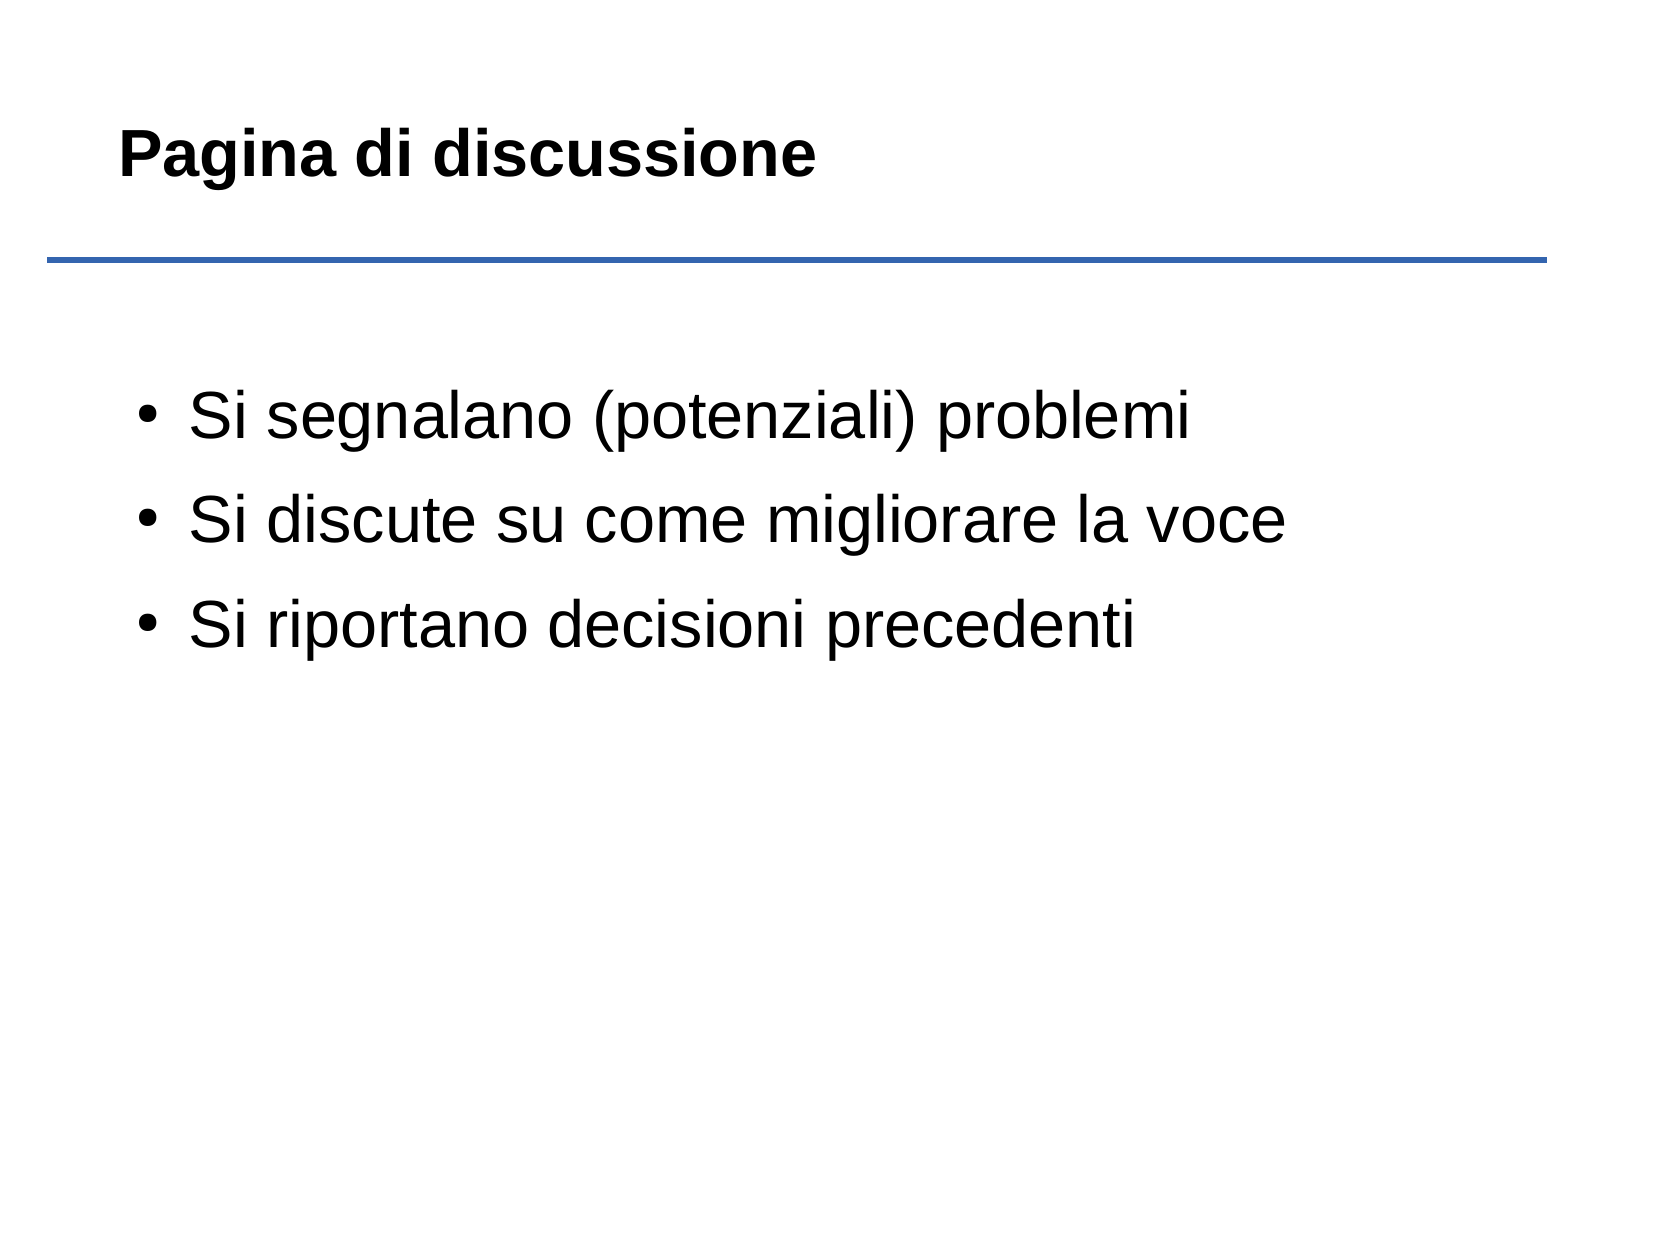

# Pagina di discussione
Si segnalano (potenziali) problemi
Si discute su come migliorare la voce
Si riportano decisioni precedenti